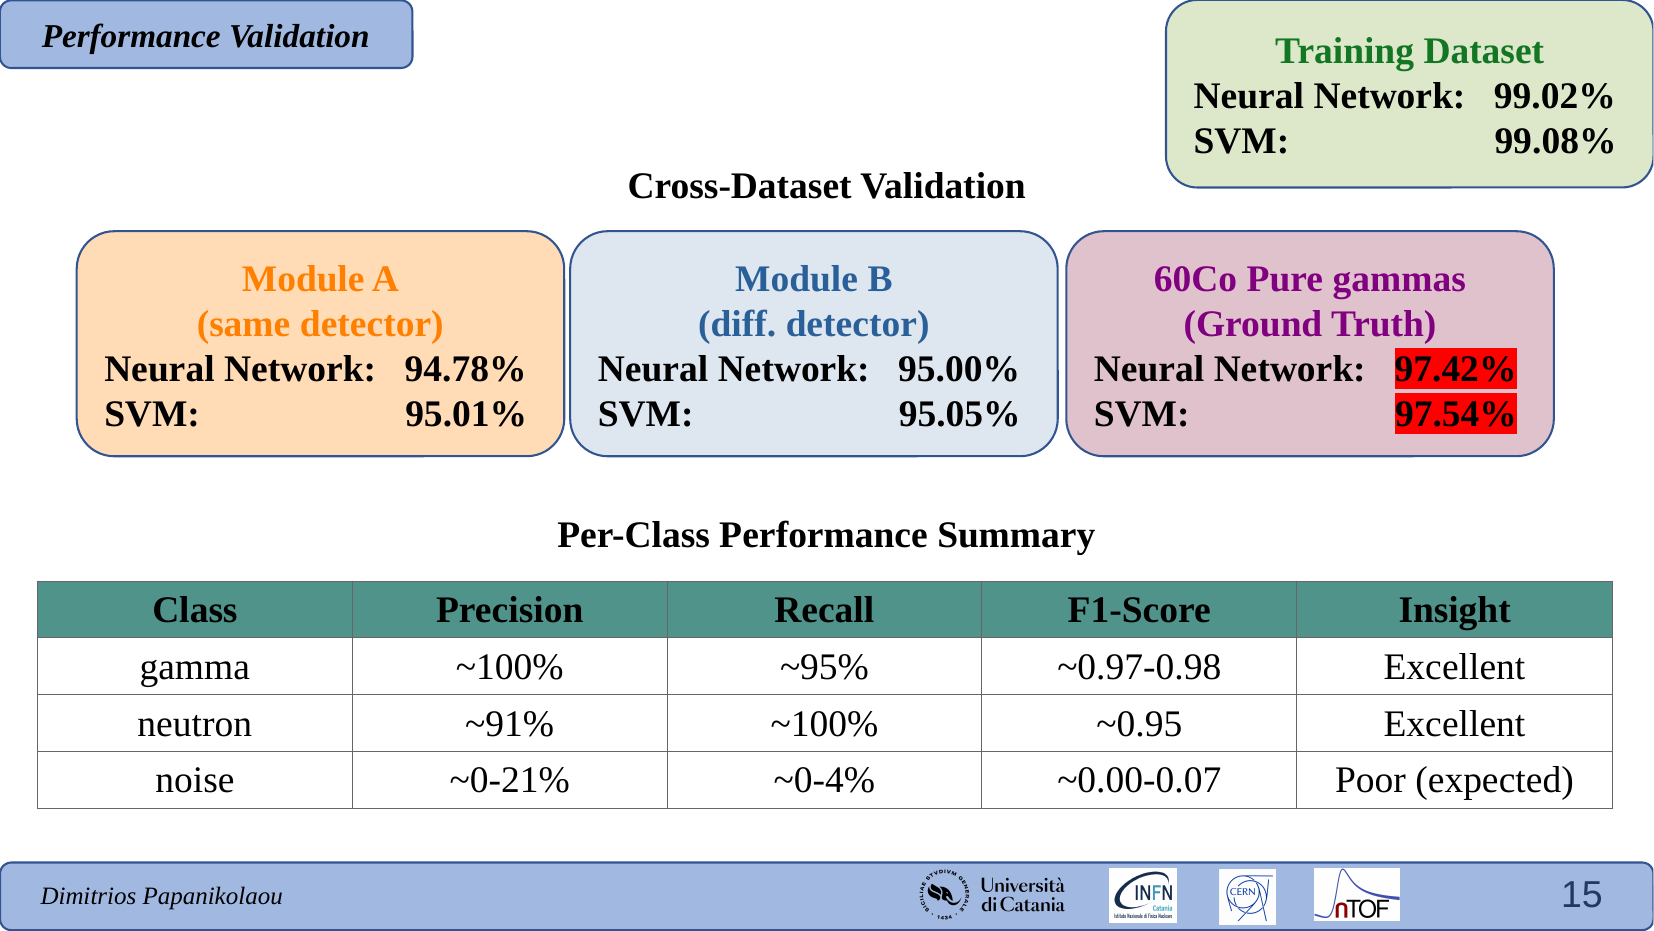

Training Dataset
Neural Network: 99.02%
SVM:		 99.08%
Performance Validation
Cross-Dataset Validation
Module A
(same detector)
Neural Network: 94.78%
SVM:		 95.01%
Module B
(diff. detector)
Neural Network: 95.00%
SVM:		 95.05%
60Co Pure gammas
(Ground Truth)
Neural Network: 97.42%
SVM:		 97.54%
Per-Class Performance Summary
| Class | Precision | Recall | F1-Score | Insight |
| --- | --- | --- | --- | --- |
| gamma | ~100% | ~95% | ~0.97-0.98 | Excellent |
| neutron | ~91% | ~100% | ~0.95 | Excellent |
| noise | ~0-21% | ~0-4% | ~0.00-0.07 | Poor (expected) |
Dimitrios Papanikolaou